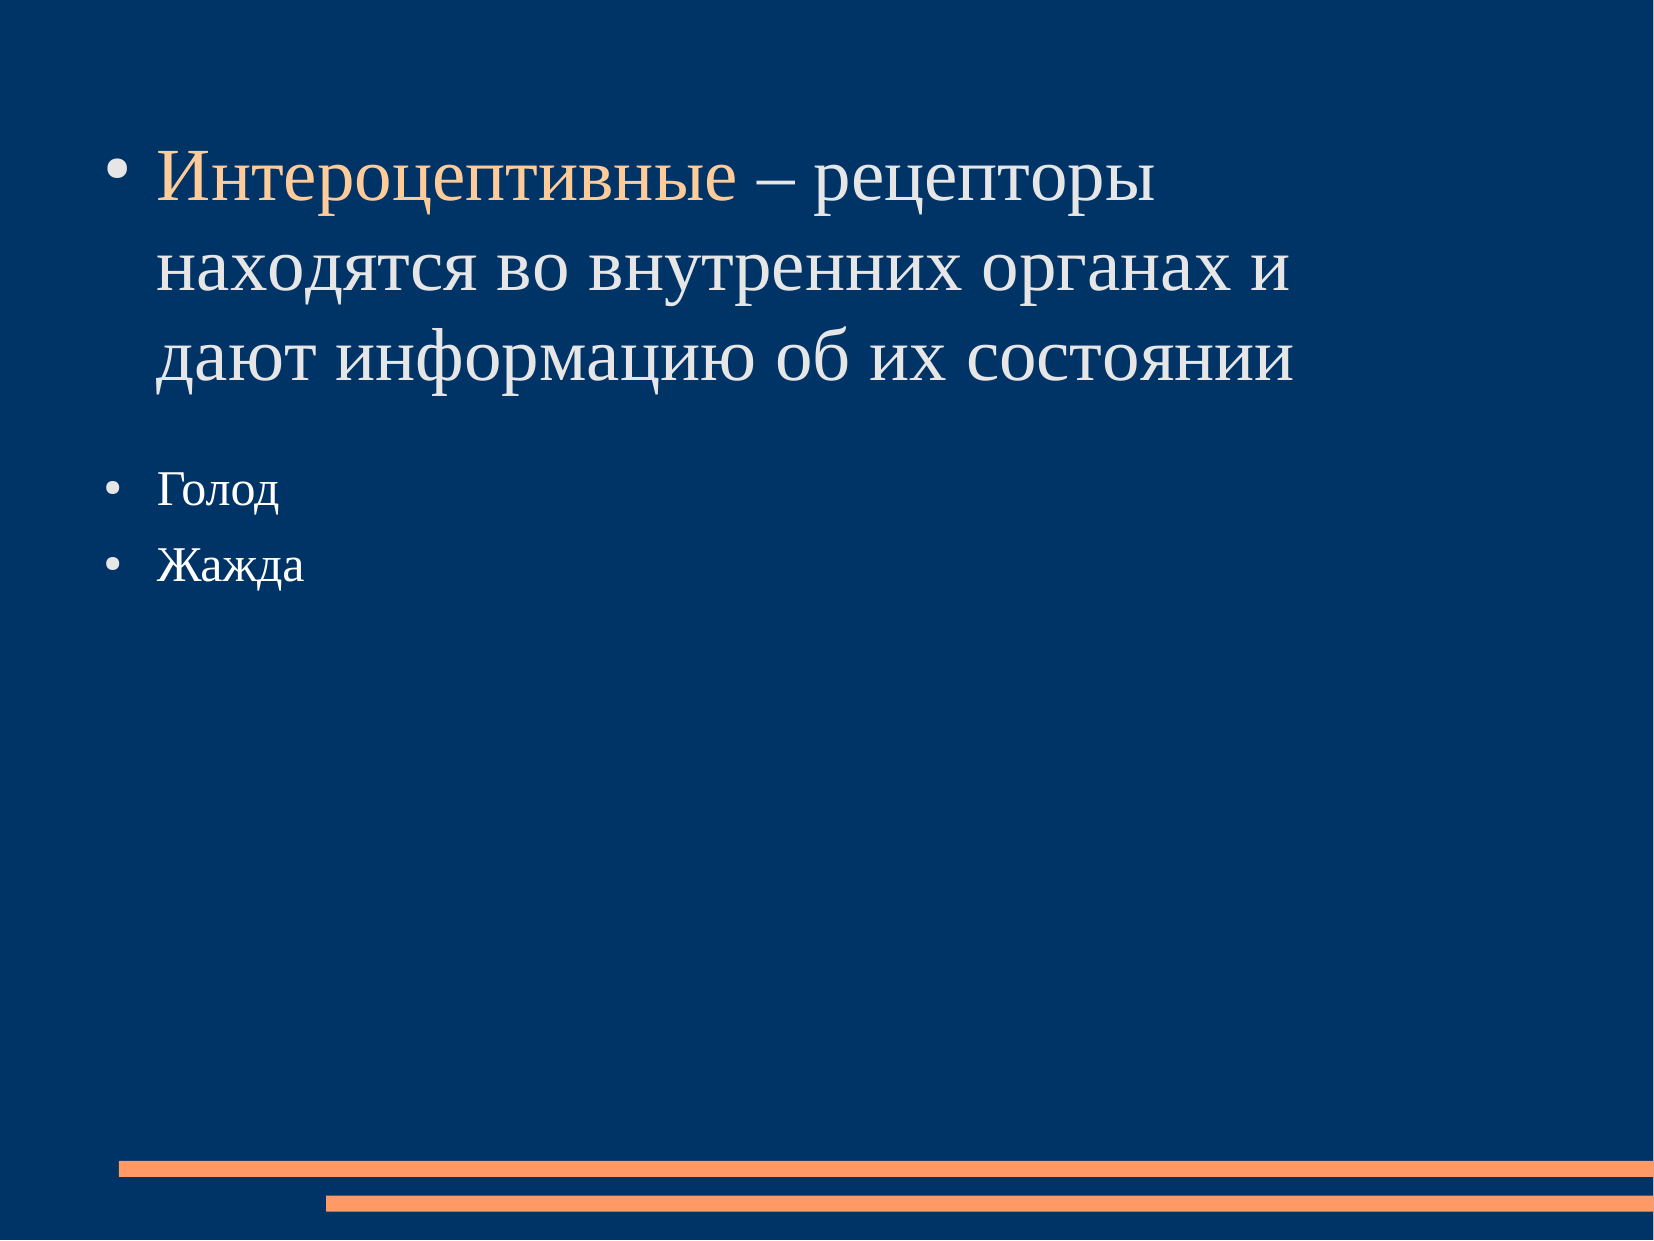

# Интероцептивные – рецепторы находятся во внутренних органах и дают информацию об их состоянии
Голод
Жажда